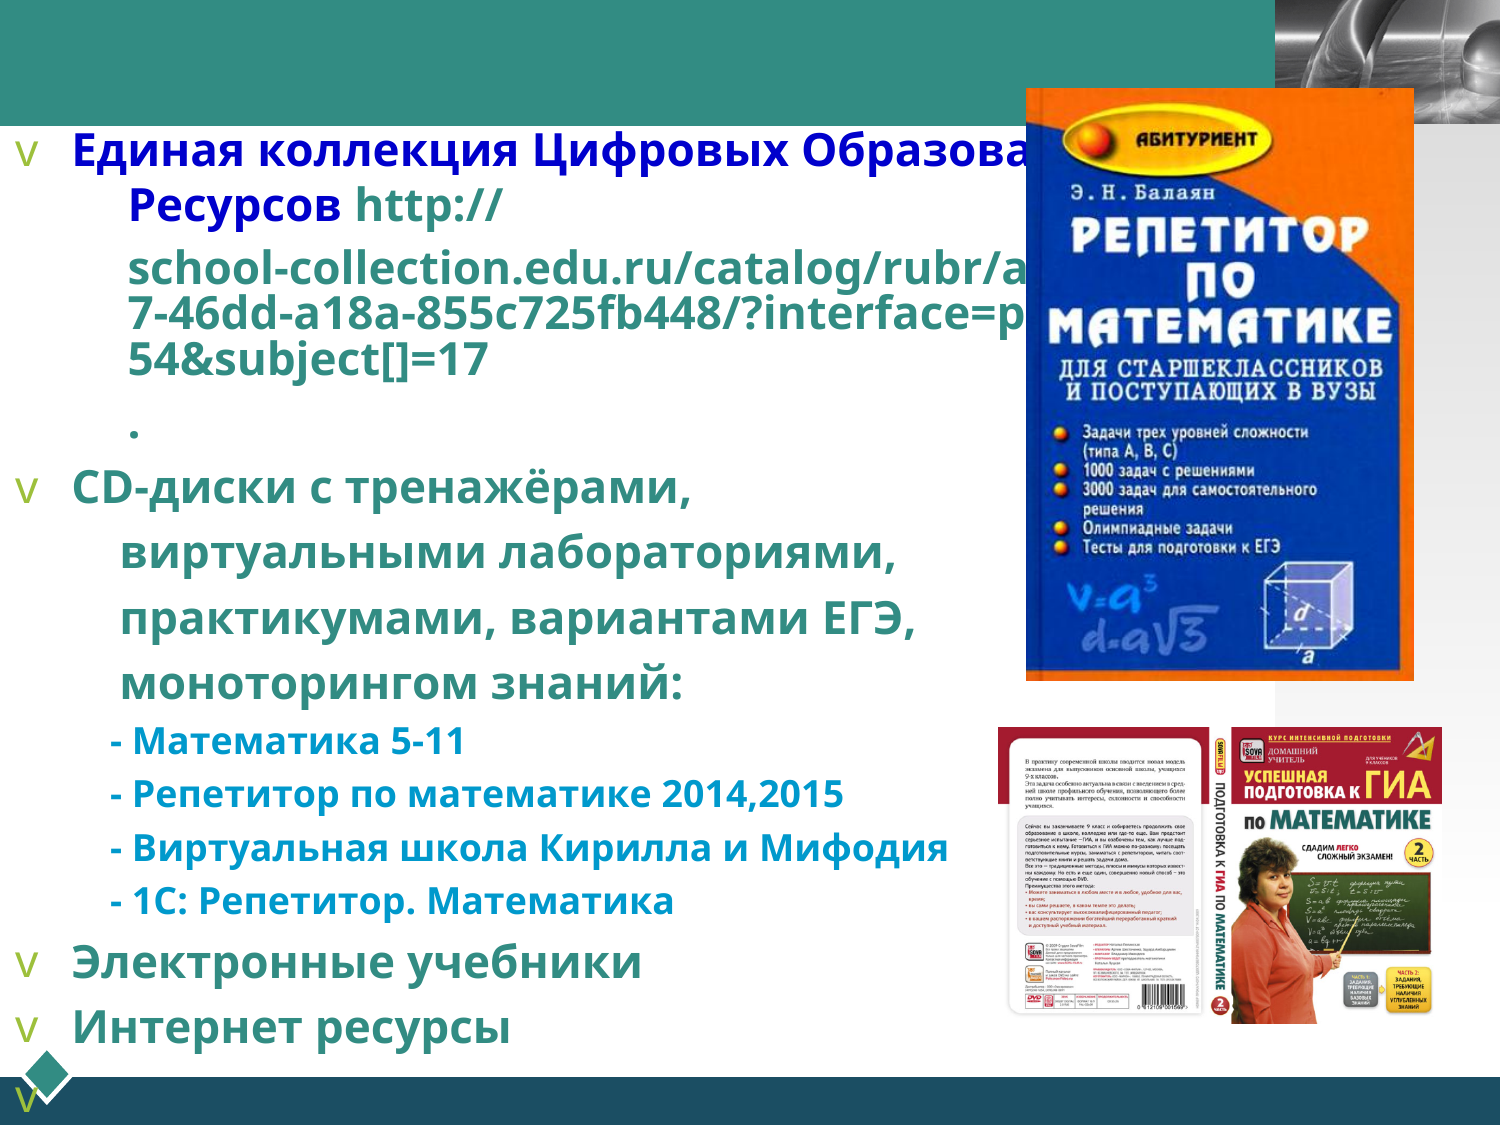

# Использование Цифровых образовательных ресурсов при подготовке к ЕГЭ
Единая коллекция Цифровых Образовательных Ресурсов http://school-collection.edu.ru/catalog/rubr/a87d6303-ae07-46dd-a18a-855c725fb448/?interface=pupil&class[]=54&subject[]=17.
СD-диски с тренажёрами,
 виртуальными лабораториями,
 практикумами, вариантами ЕГЭ,
 моноторингом знаний:
 - Математика 5-11
 - Репетитор по математике 2014,2015
 - Виртуальная школа Кирилла и Мифодия
 - 1С: Репетитор. Математика
Электронные учебники
Интернет ресурсы